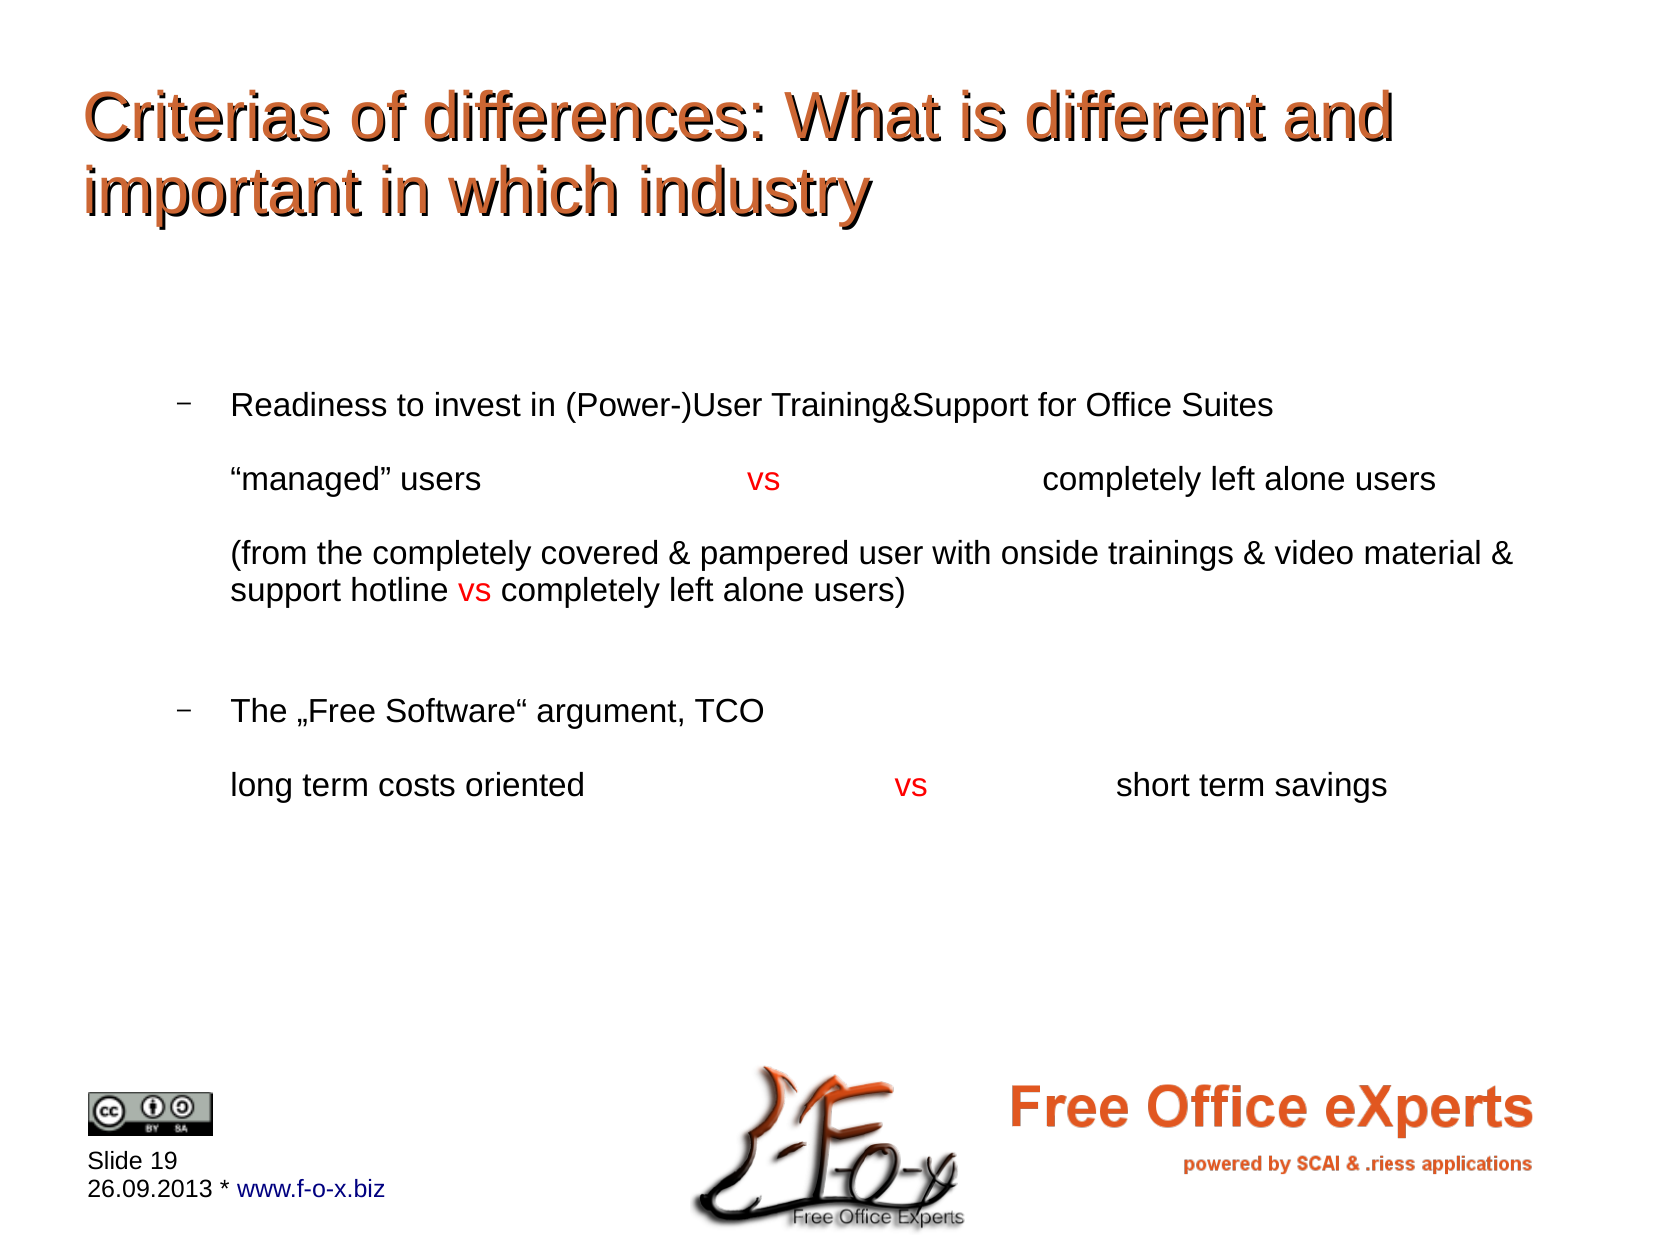

# Criterias of differences: What is different and important in which industry
Readiness to invest in (Power-)User Training&Support for Office Suites
“managed” users				vs				completely left alone users
(from the completely covered & pampered user with onside trainings & video material & support hotline vs completely left alone users)
The „Free Software“ argument, TCO
long term costs oriented					vs			short term savings